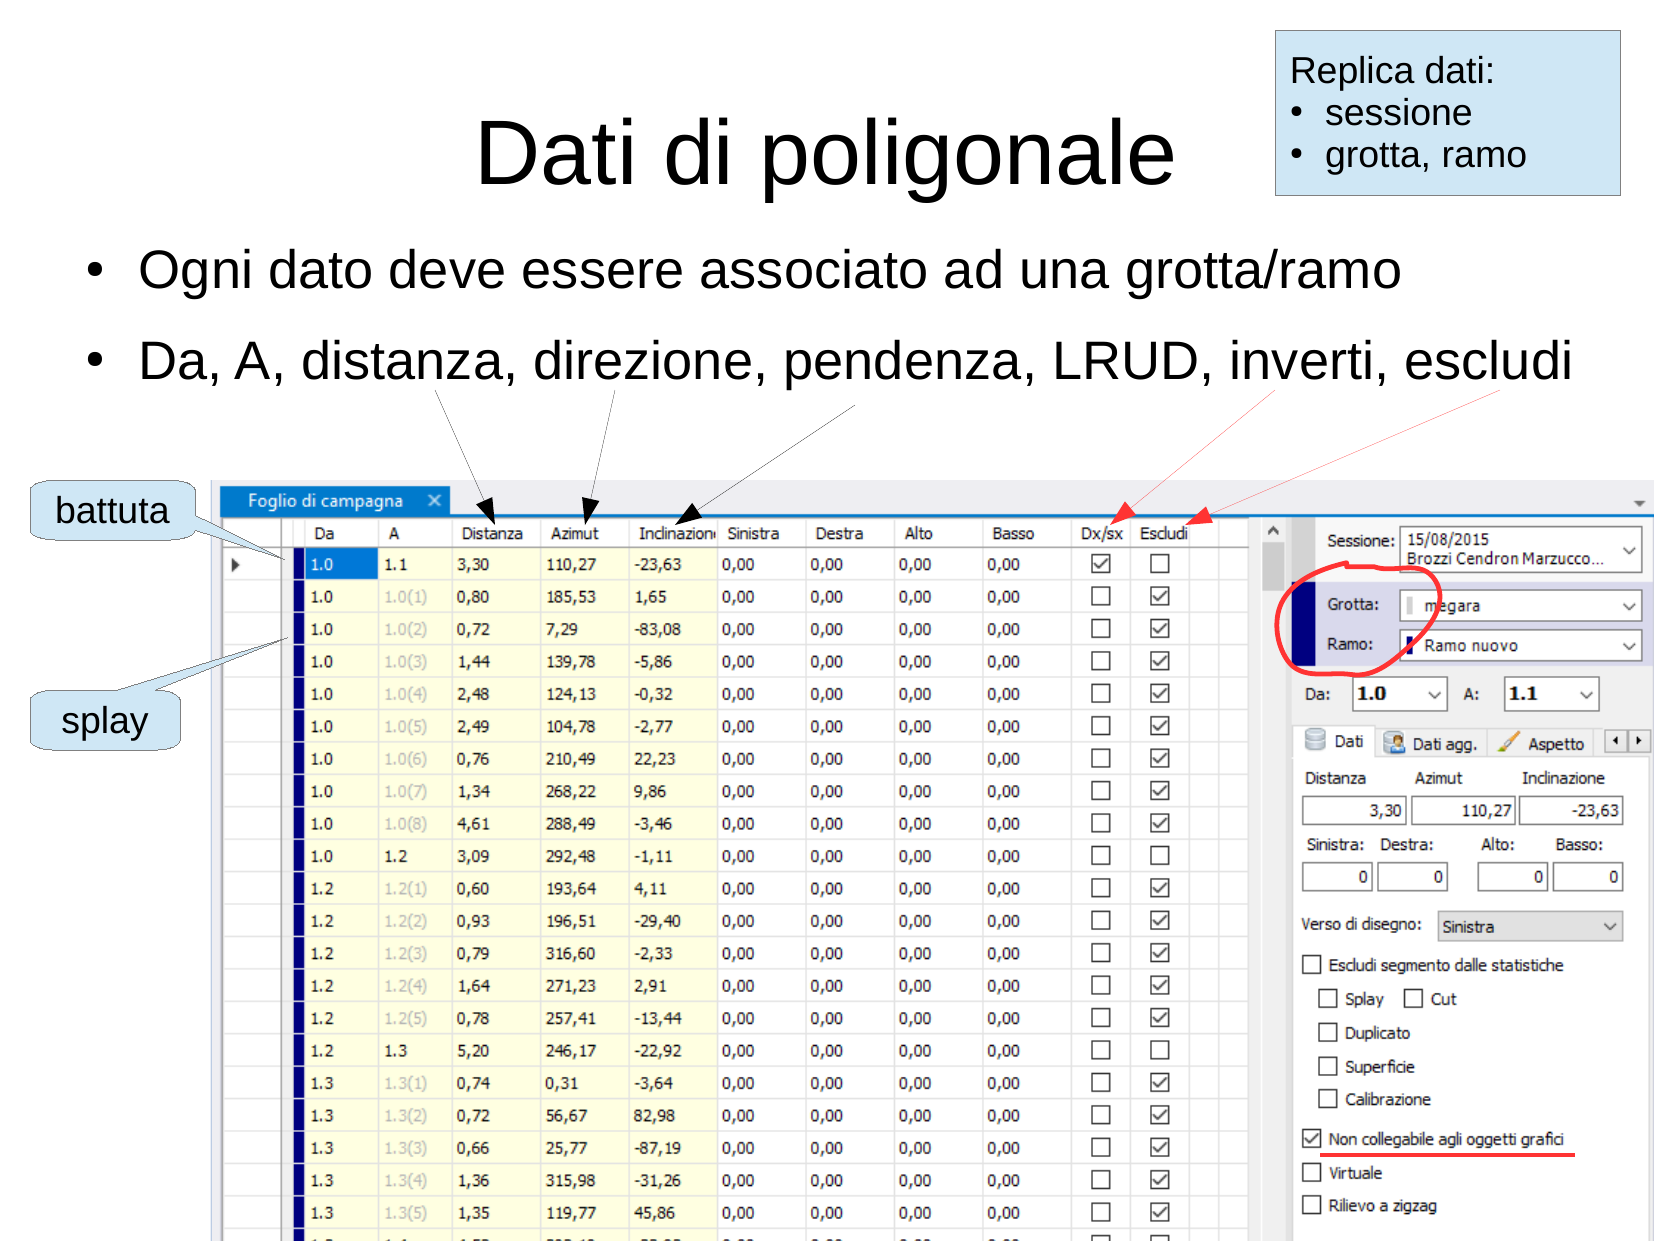

Replica dati:
sessione
grotta, ramo
# Dati di poligonale
Ogni dato deve essere associato ad una grotta/ramo
Da, A, distanza, direzione, pendenza, LRUD, inverti, escludi
battuta
splay